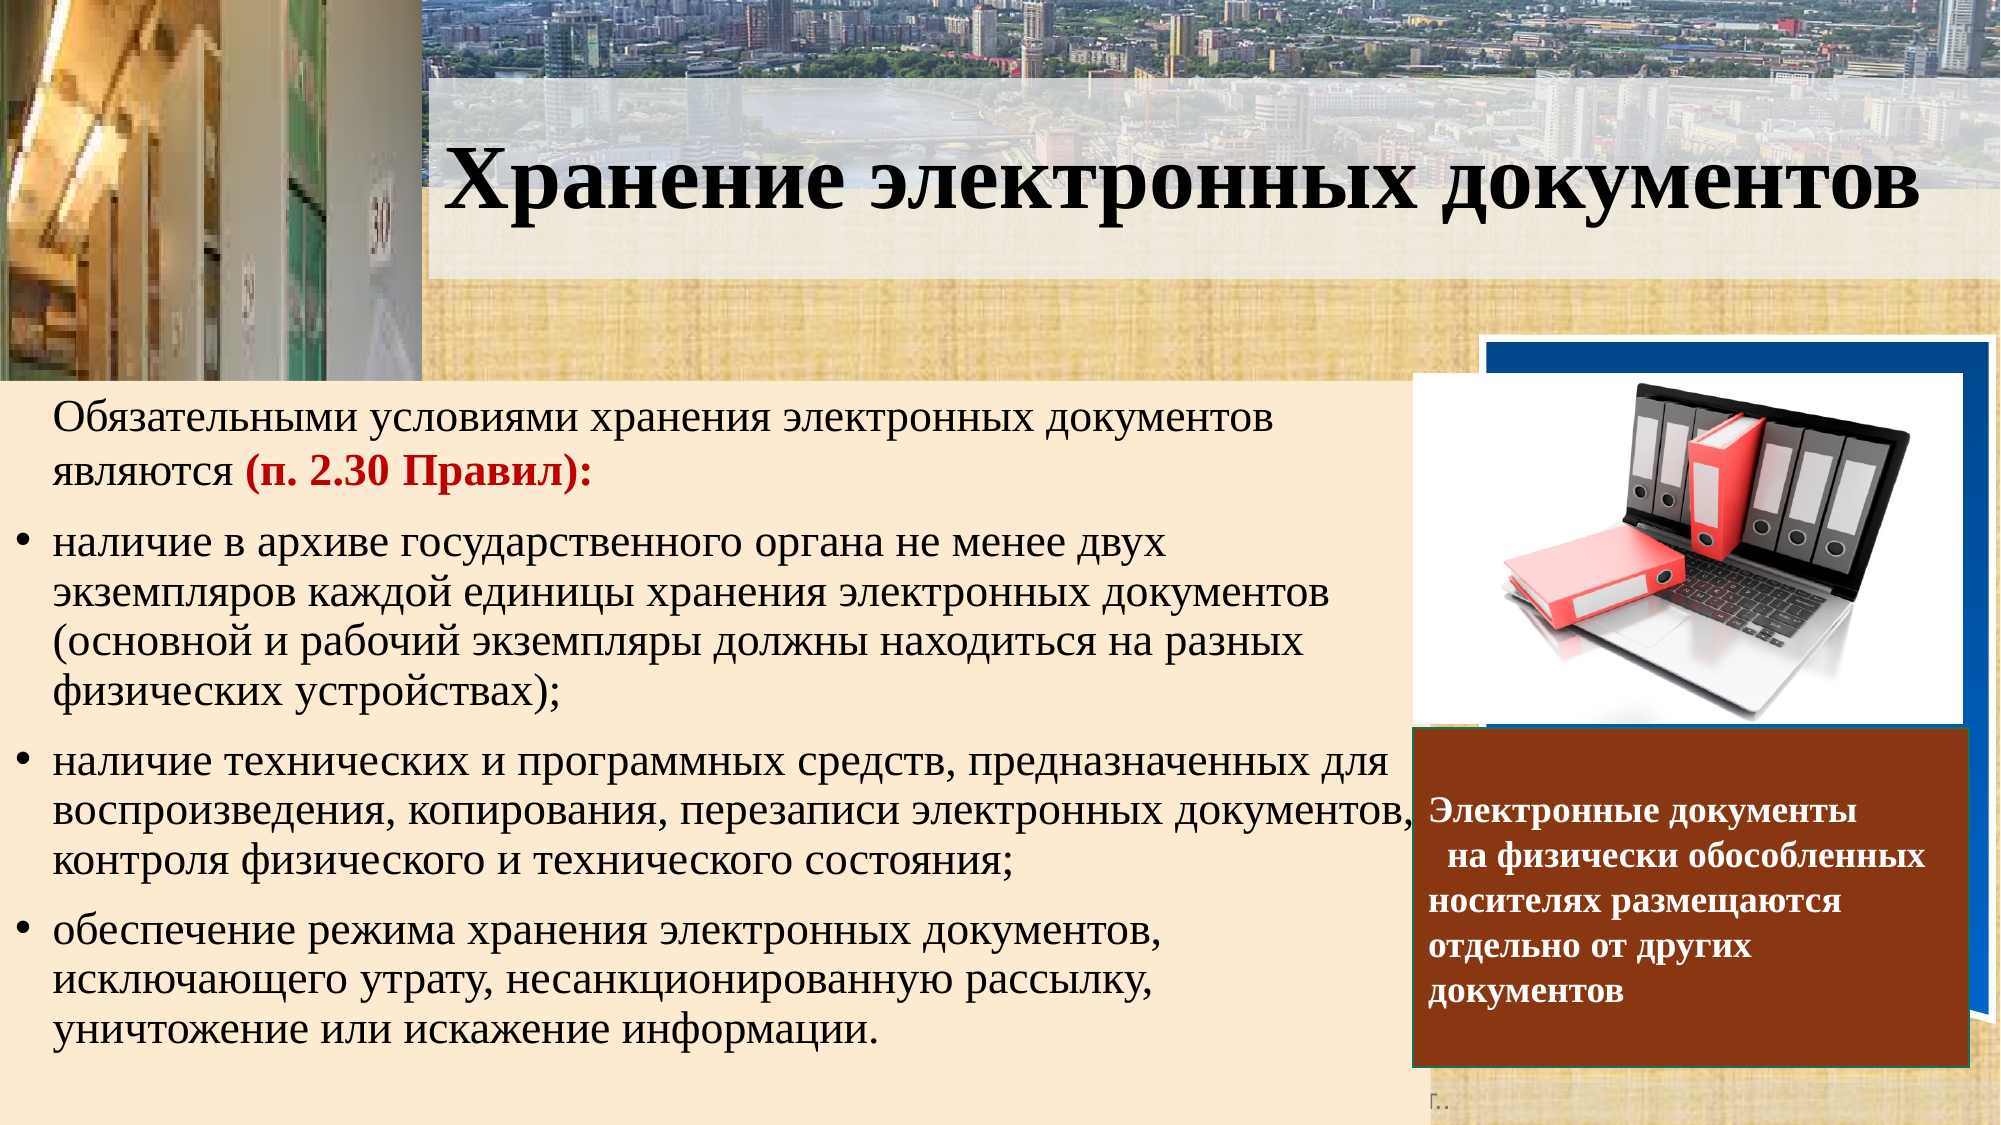

# Хранение электронных документов
 Обязательными условиями хранения электронных документов являются (п. 2.30 Правил):
наличие в архиве государственного органа не менее двух экземпляров каждой единицы хранения электронных документов (основной и рабочий экземпляры должны находиться на разных физических устройствах);
наличие технических и программных средств, предназначенных для воспроизведения, копирования, перезаписи электронных документов, контроля физического и технического состояния;
обеспечение режима хранения электронных документов, исключающего утрату, несанкционированную рассылку, уничтожение или искажение информации.
Электронные документы на физически обособленных носителях размещаются отдельно от других документов